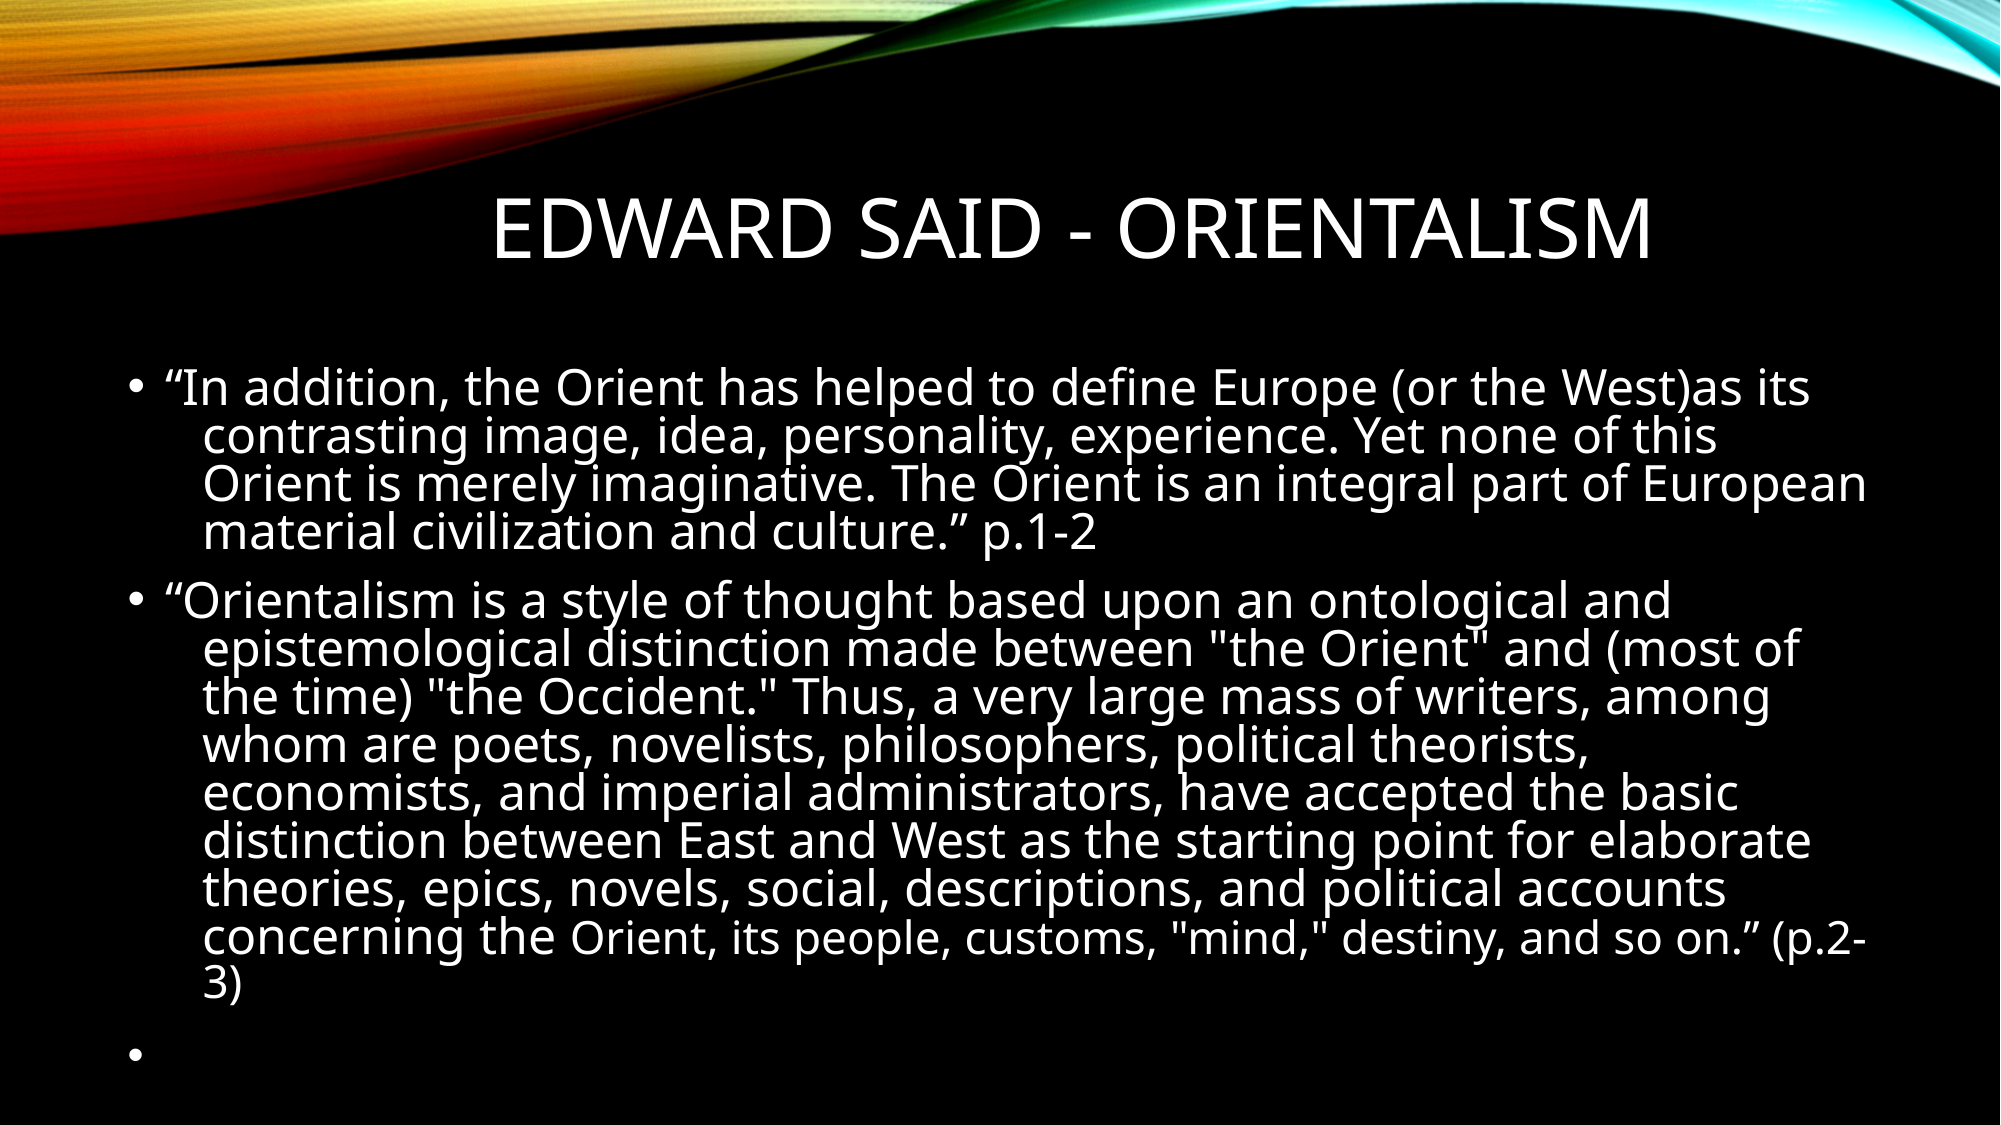

# Edward Said - Orientalism
“In addition, the Orient has helped to define Europe (or the West)as its contrasting image, idea, personality, experience. Yet none of this Orient is merely imaginative. The Orient is an integral part of European material civilization and culture.” p.1-2
“Orientalism is a style of thought based upon an ontological and epistemological distinction made between "the Orient" and (most of the time) "the Occident." Thus, a very large mass of writers, among whom are poets, novelists, philosophers, political theorists, economists, and imperial administrators, have accepted the basic distinction between East and West as the starting point for elaborate theories, epics, novels, social, descriptions, and political accounts concerning the Orient, its people, customs, "mind," destiny, and so on.” (p.2-3)